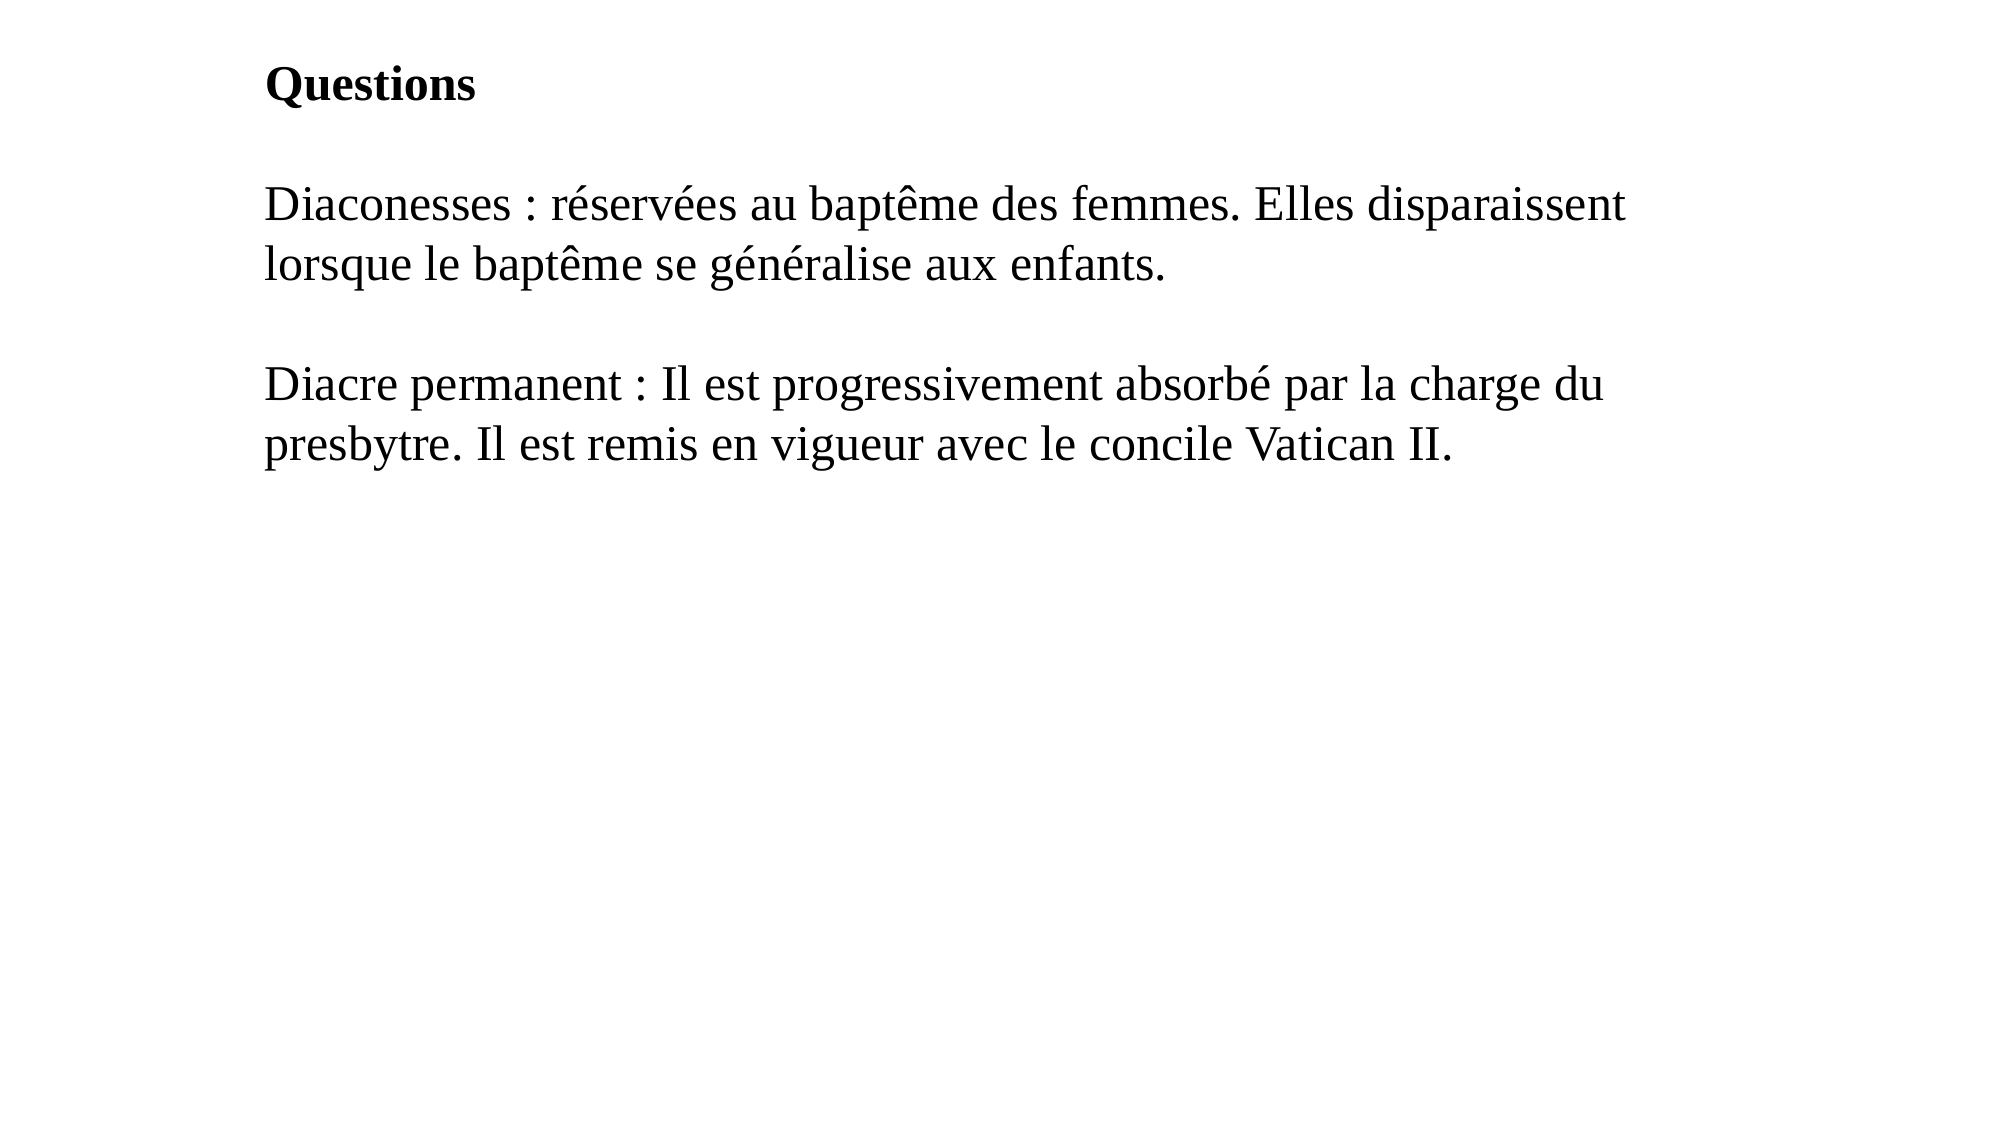

Questions
Diaconesses : réservées au baptême des femmes. Elles disparaissent lorsque le baptême se généralise aux enfants.
Diacre permanent : Il est progressivement absorbé par la charge du presbytre. Il est remis en vigueur avec le concile Vatican II.